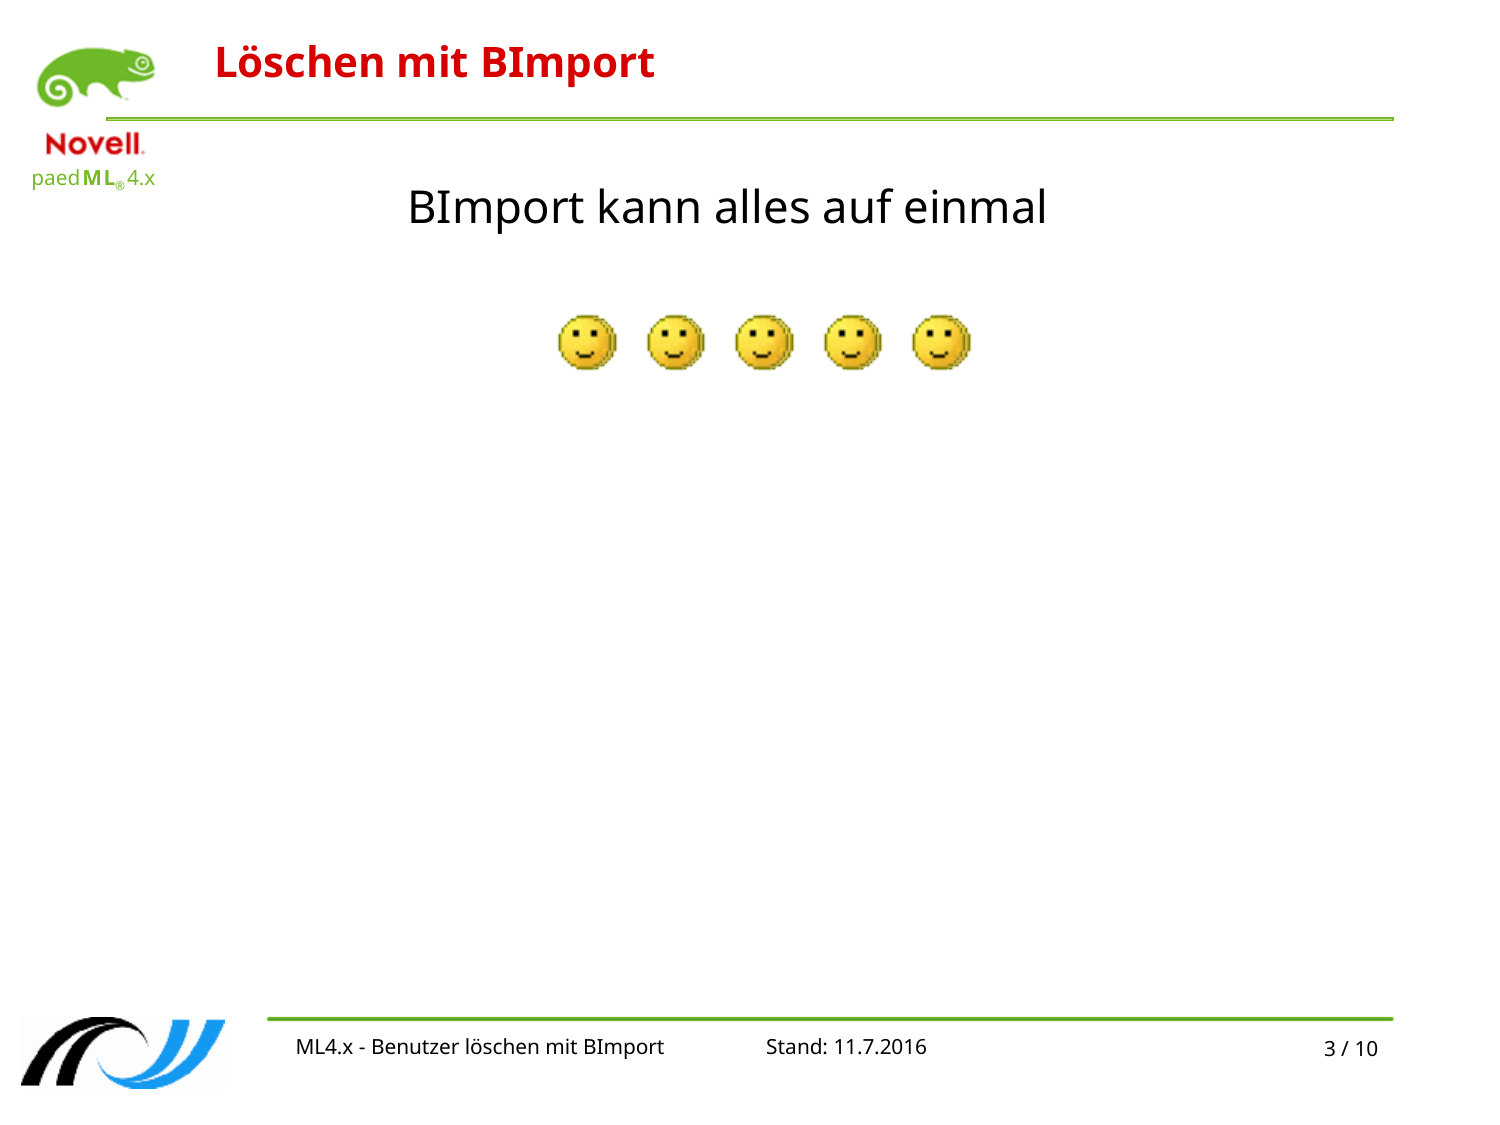

# Löschen mit BImport
BImport kann alles auf einmal
ML4.x - Benutzer löschen mit BImport
11.7.2016
3